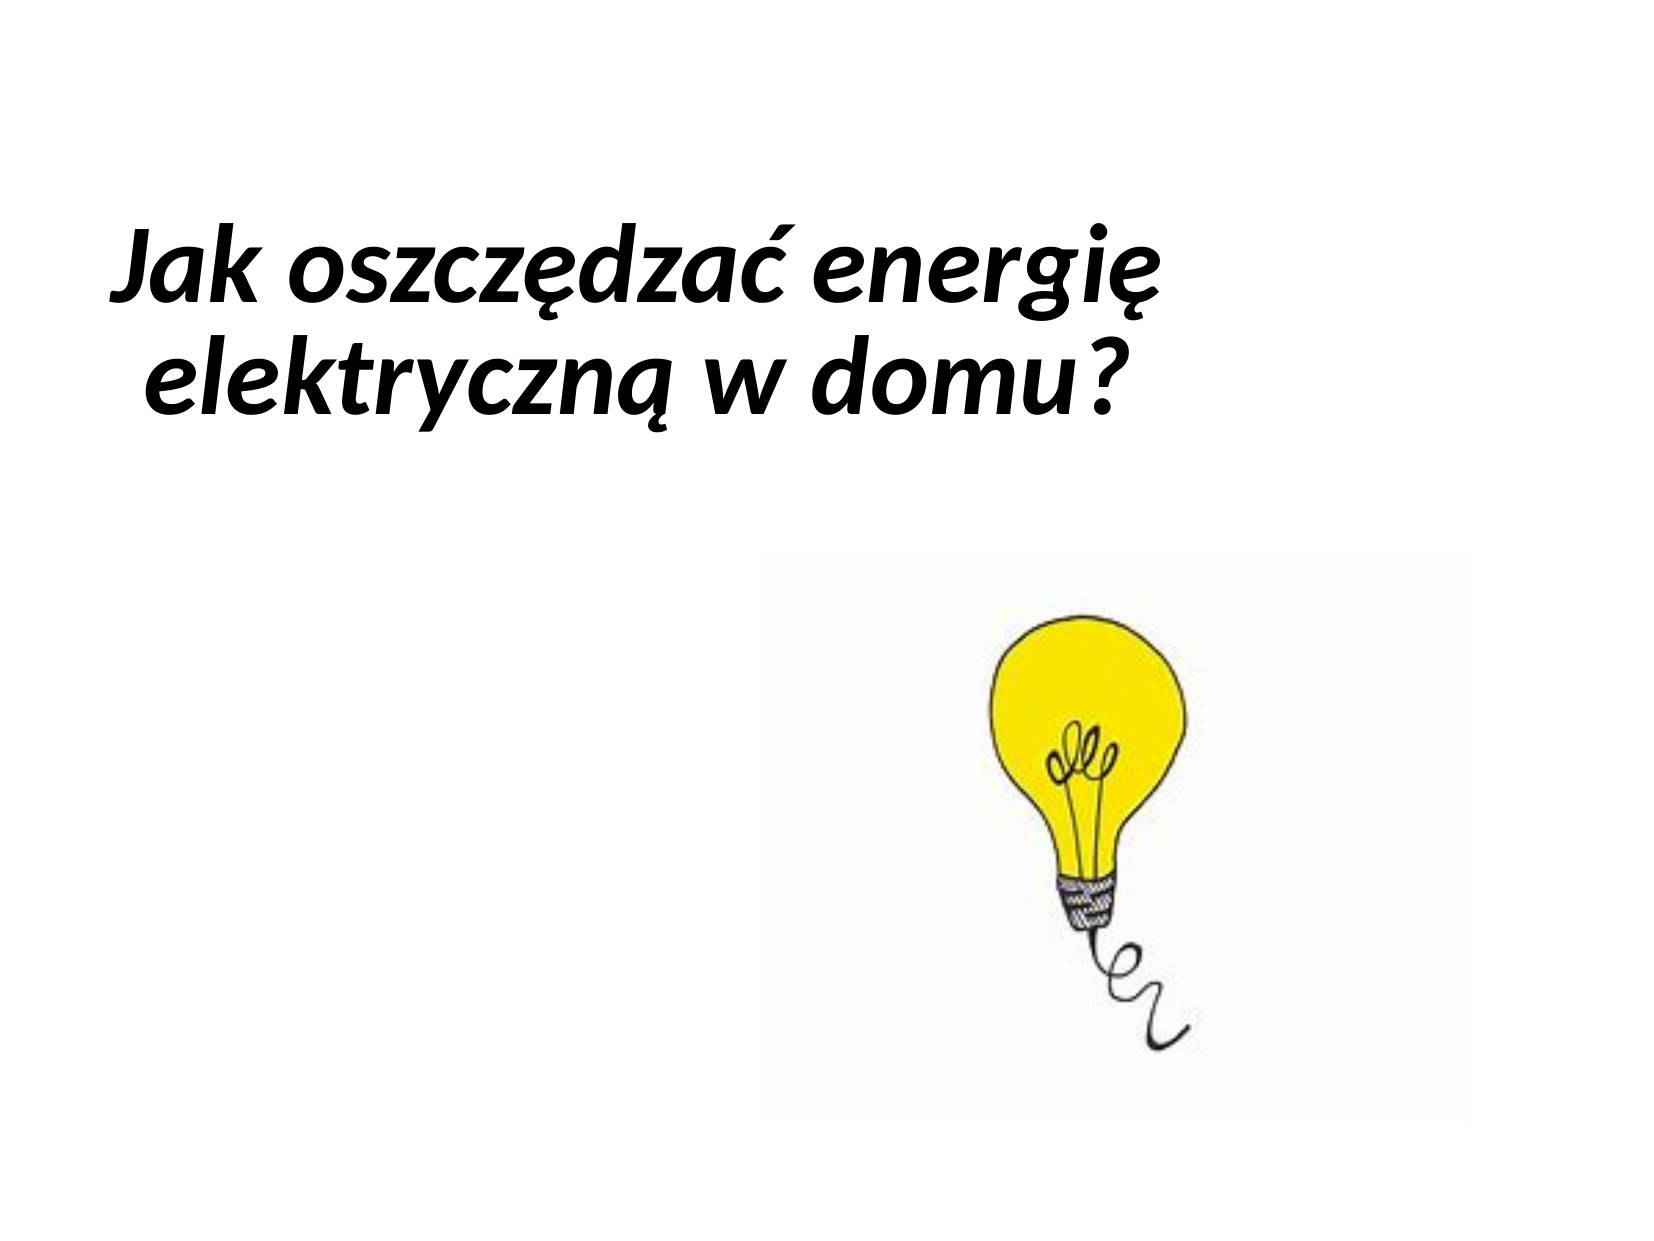

# Jak oszczędzać energię elektryczną w domu?